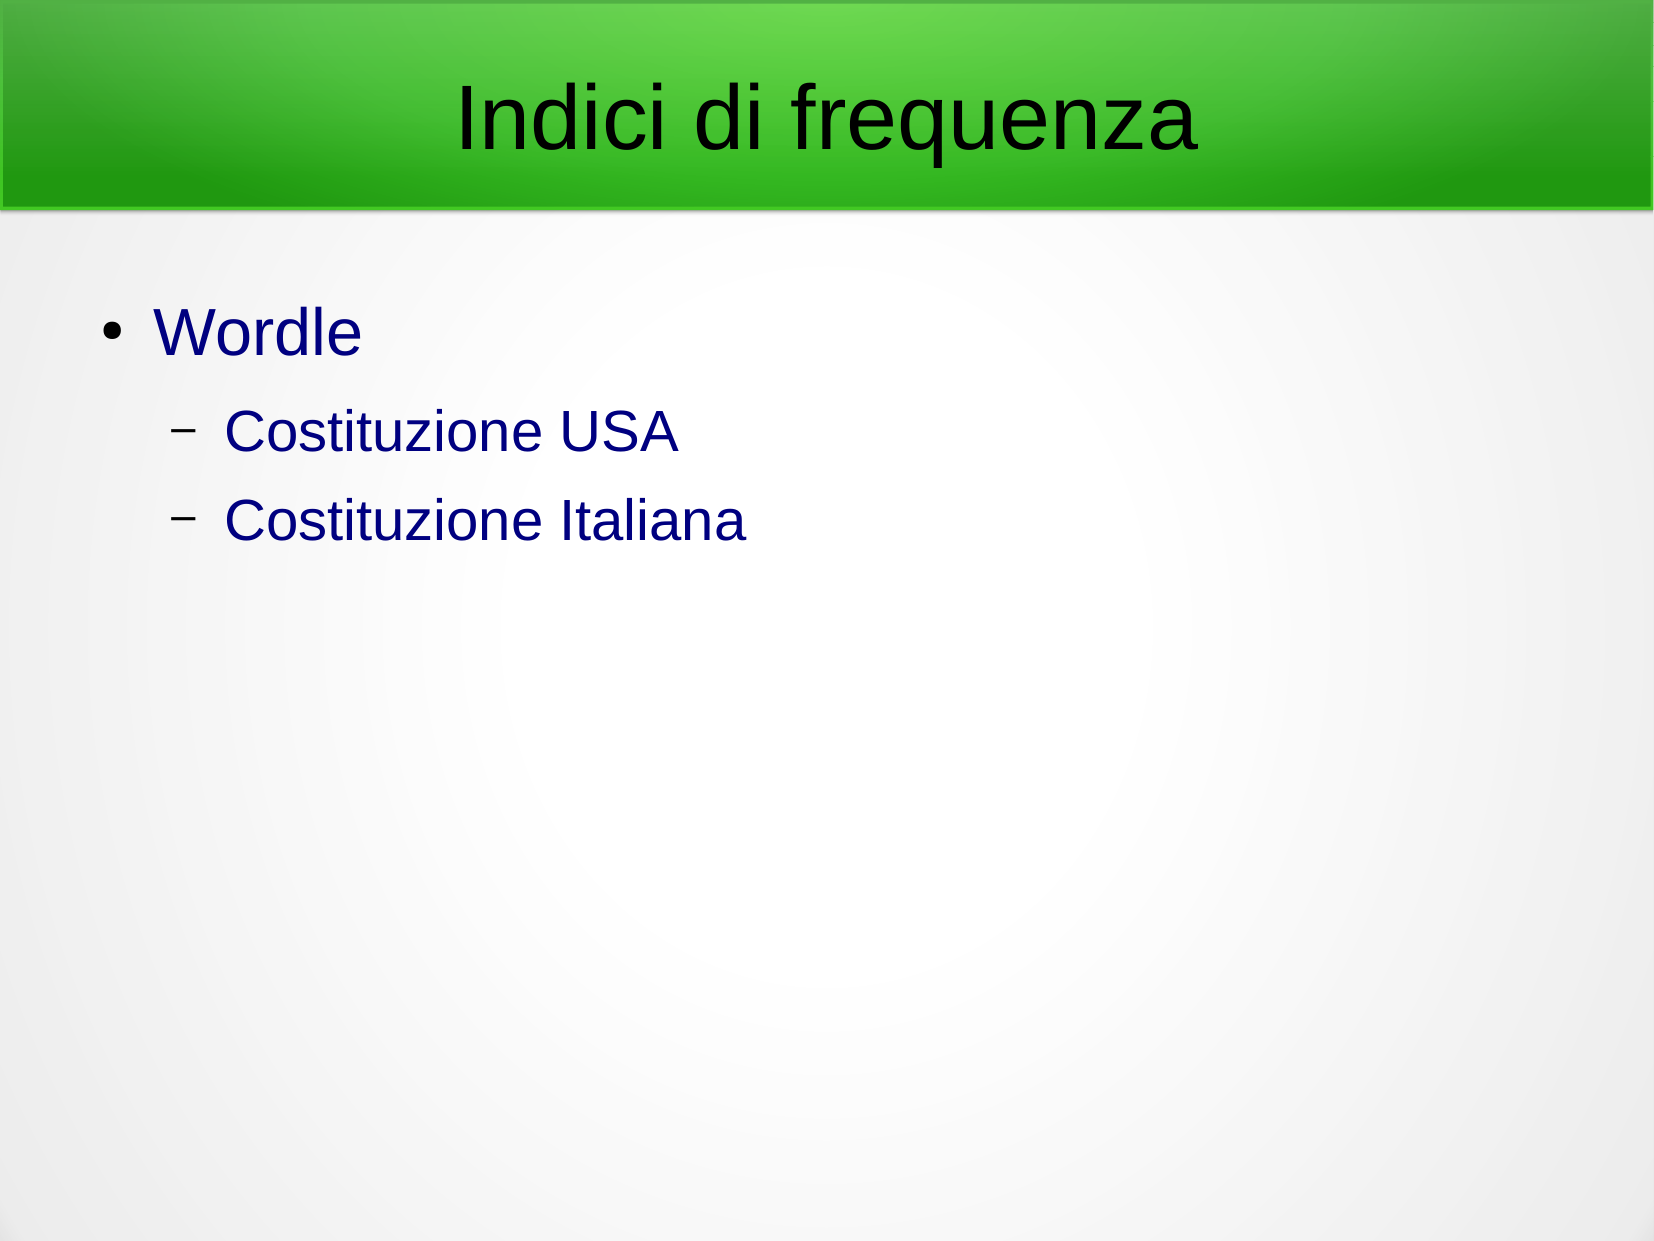

# Indici di frequenza
Wordle
Costituzione USA
Costituzione Italiana